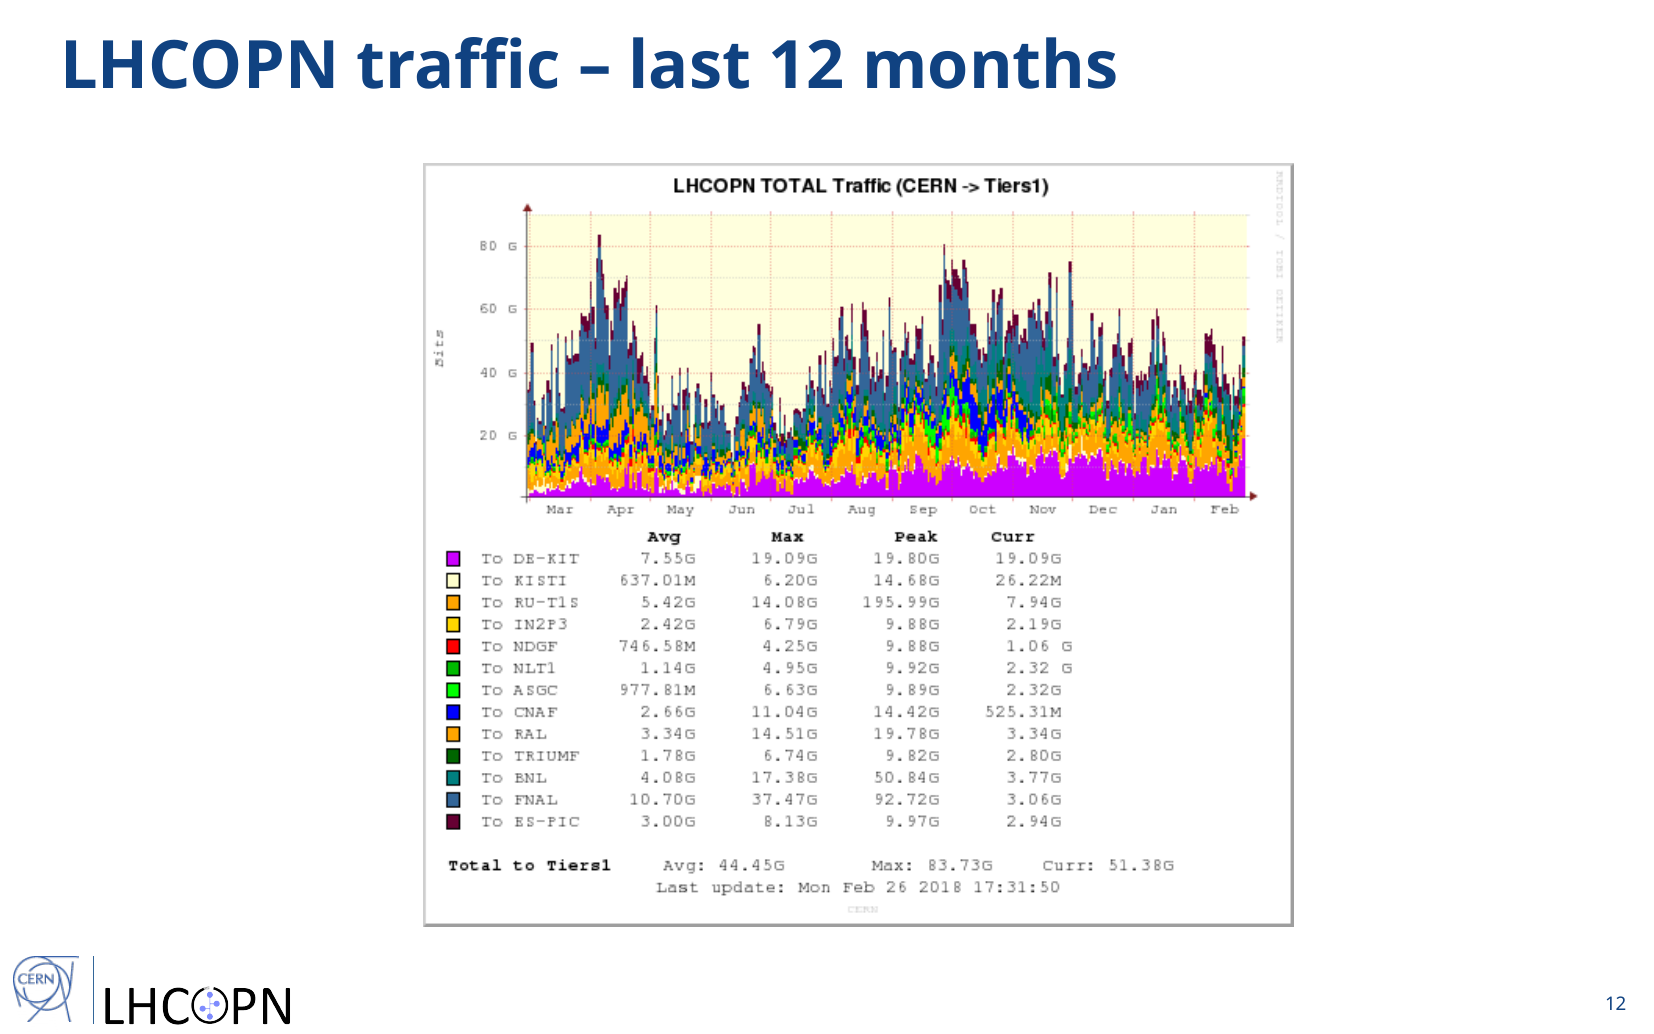

# LHCOPN traffic – last 12 months